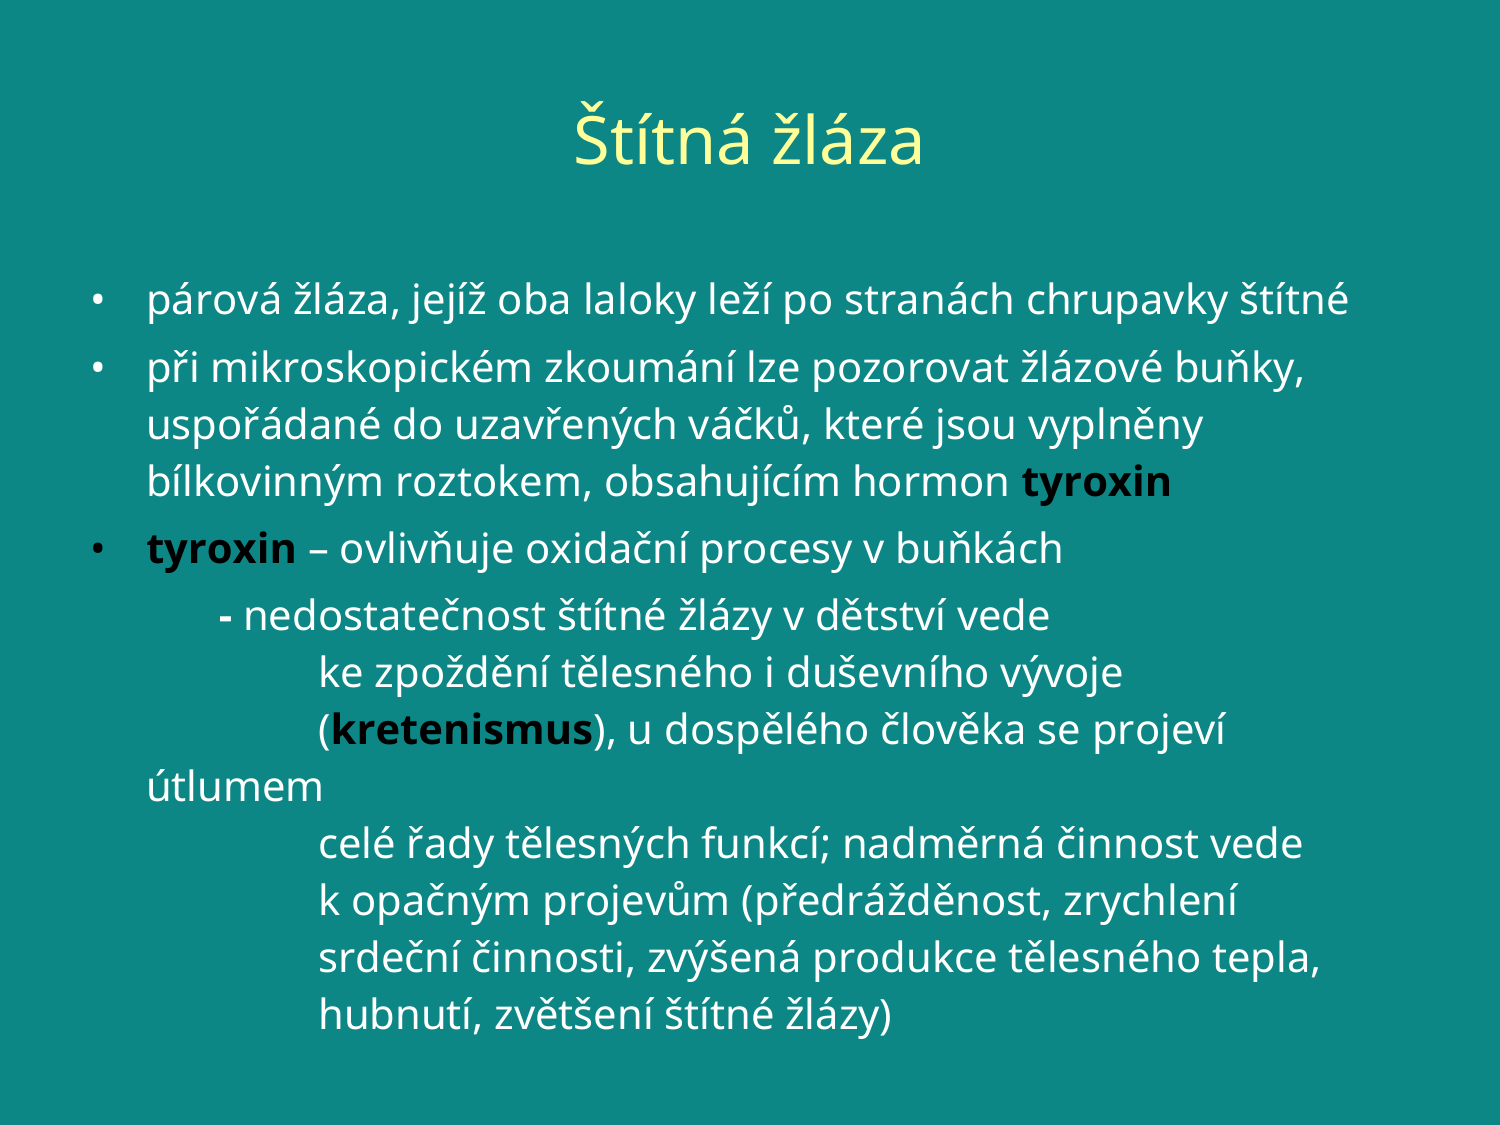

# Štítná žláza
párová žláza, jejíž oba laloky leží po stranách chrupavky štítné
při mikroskopickém zkoumání lze pozorovat žlázové buňky, uspořádané do uzavřených váčků, které jsou vyplněny bílkovinným roztokem, obsahujícím hormon tyroxin
tyroxin – ovlivňuje oxidační procesy v buňkách
 - nedostatečnost štítné žlázy v dětství vede
 ke zpoždění tělesného i duševního vývoje
 (kretenismus), u dospělého člověka se projeví útlumem
 celé řady tělesných funkcí; nadměrná činnost vede
 k opačným projevům (předrážděnost, zrychlení
 srdeční činnosti, zvýšená produkce tělesného tepla,
 hubnutí, zvětšení štítné žlázy)